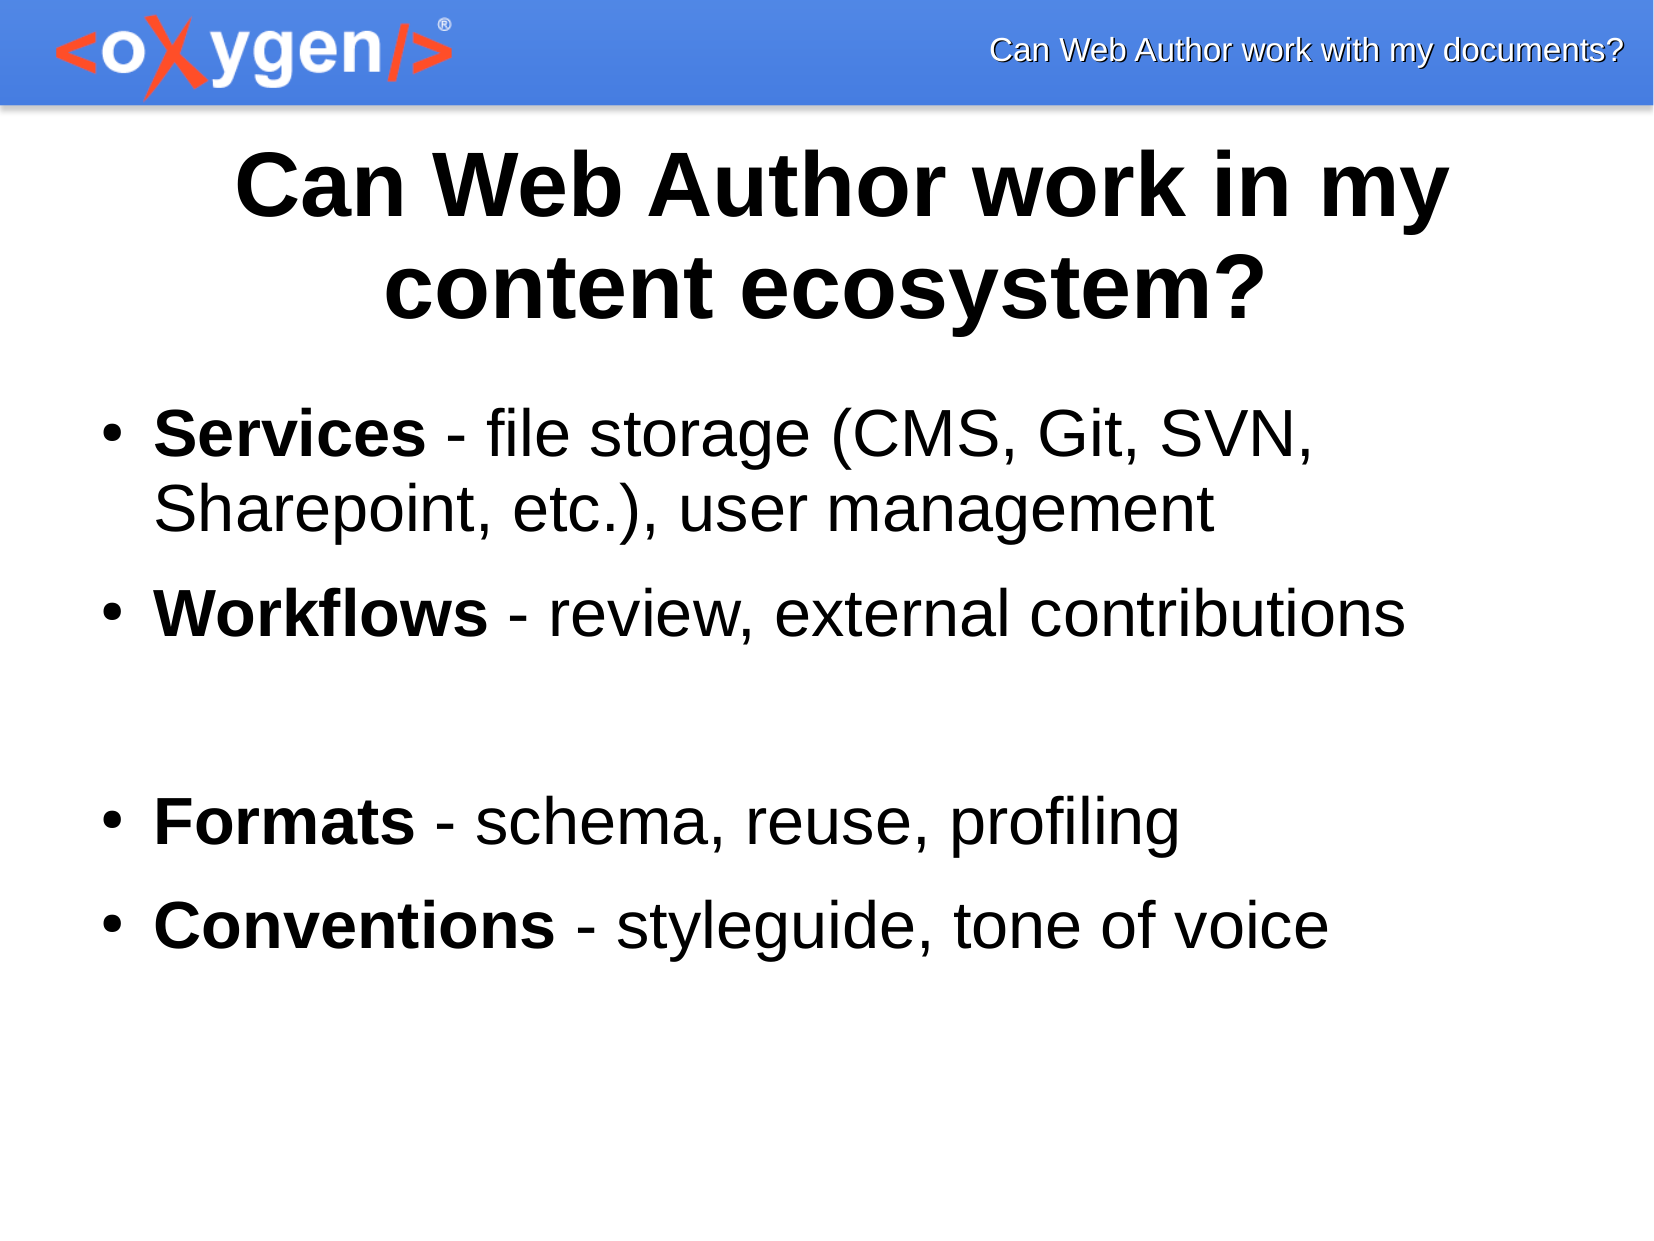

Can Web Author work in my content ecosystem?
# Services - file storage (CMS, Git, SVN, Sharepoint, etc.), user management
Workflows - review, external contributions
Formats - schema, reuse, profiling
Conventions - styleguide, tone of voice